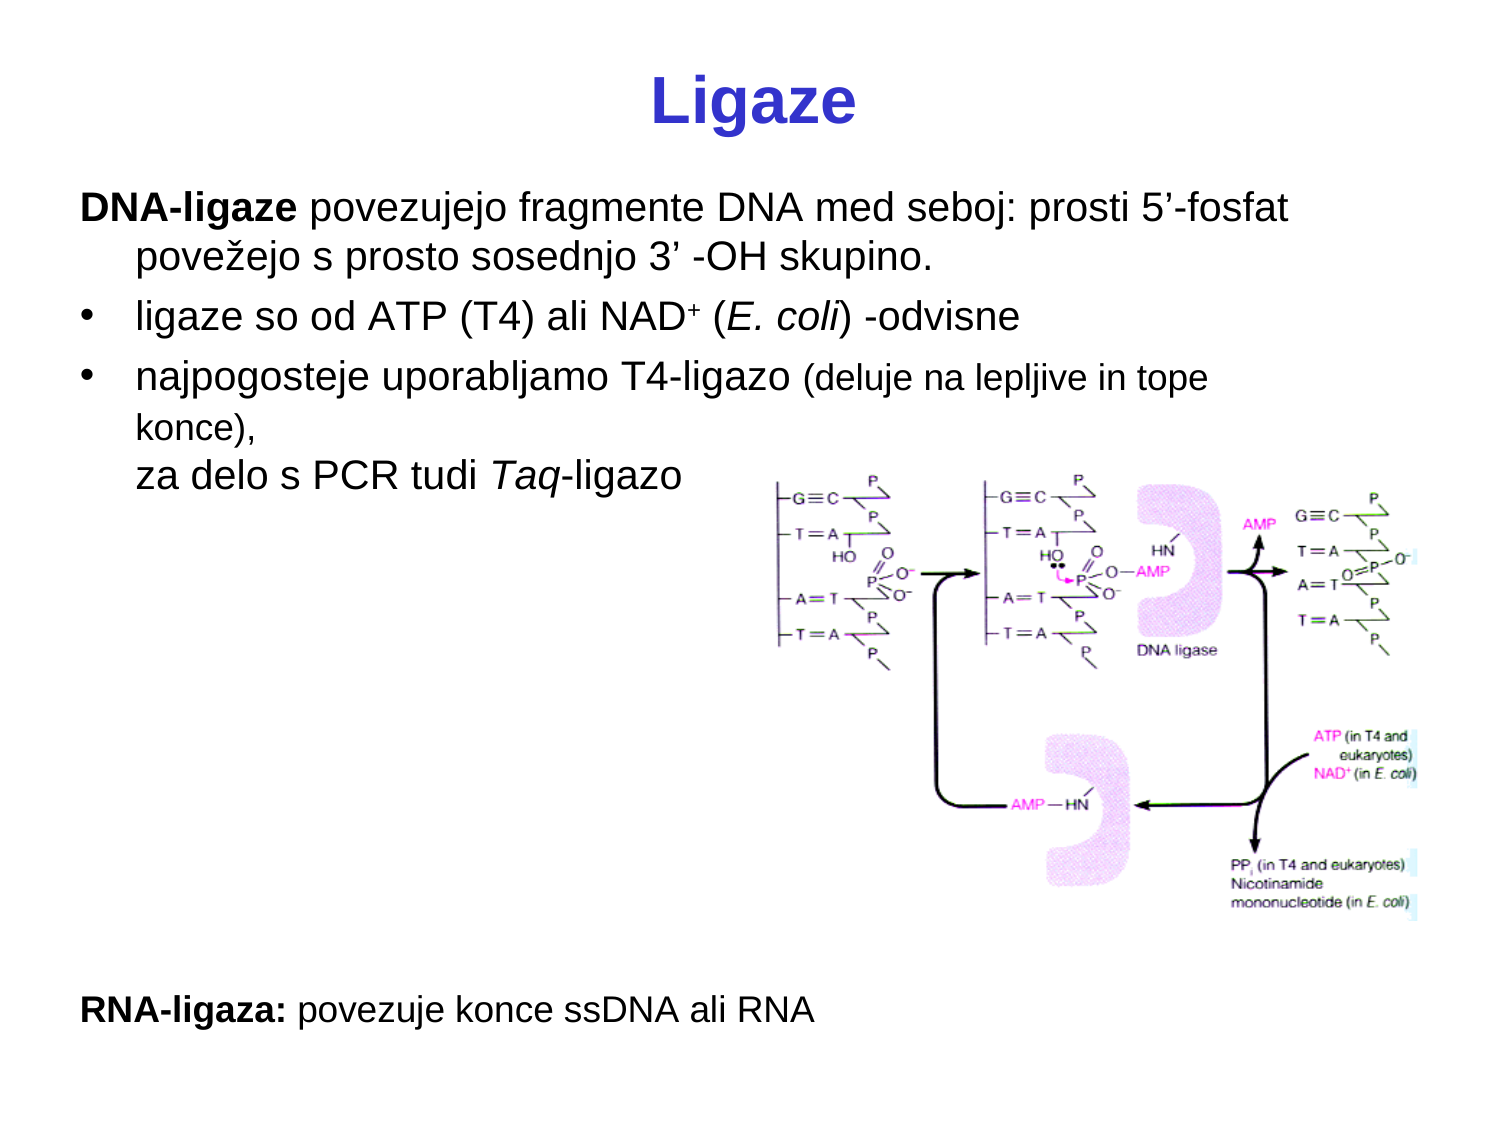

# Ligaze
DNA-ligaze povezujejo fragmente DNA med seboj: prosti 5’-fosfat povežejo s prosto sosednjo 3’ -OH skupino.
ligaze so od ATP (T4) ali NAD+ (E. coli) -odvisne
najpogosteje uporabljamo T4-ligazo (deluje na lepljive in tope konce),
za delo s PCR tudi Taq-ligazo
RNA-ligaza: povezuje konce ssDNA ali RNA